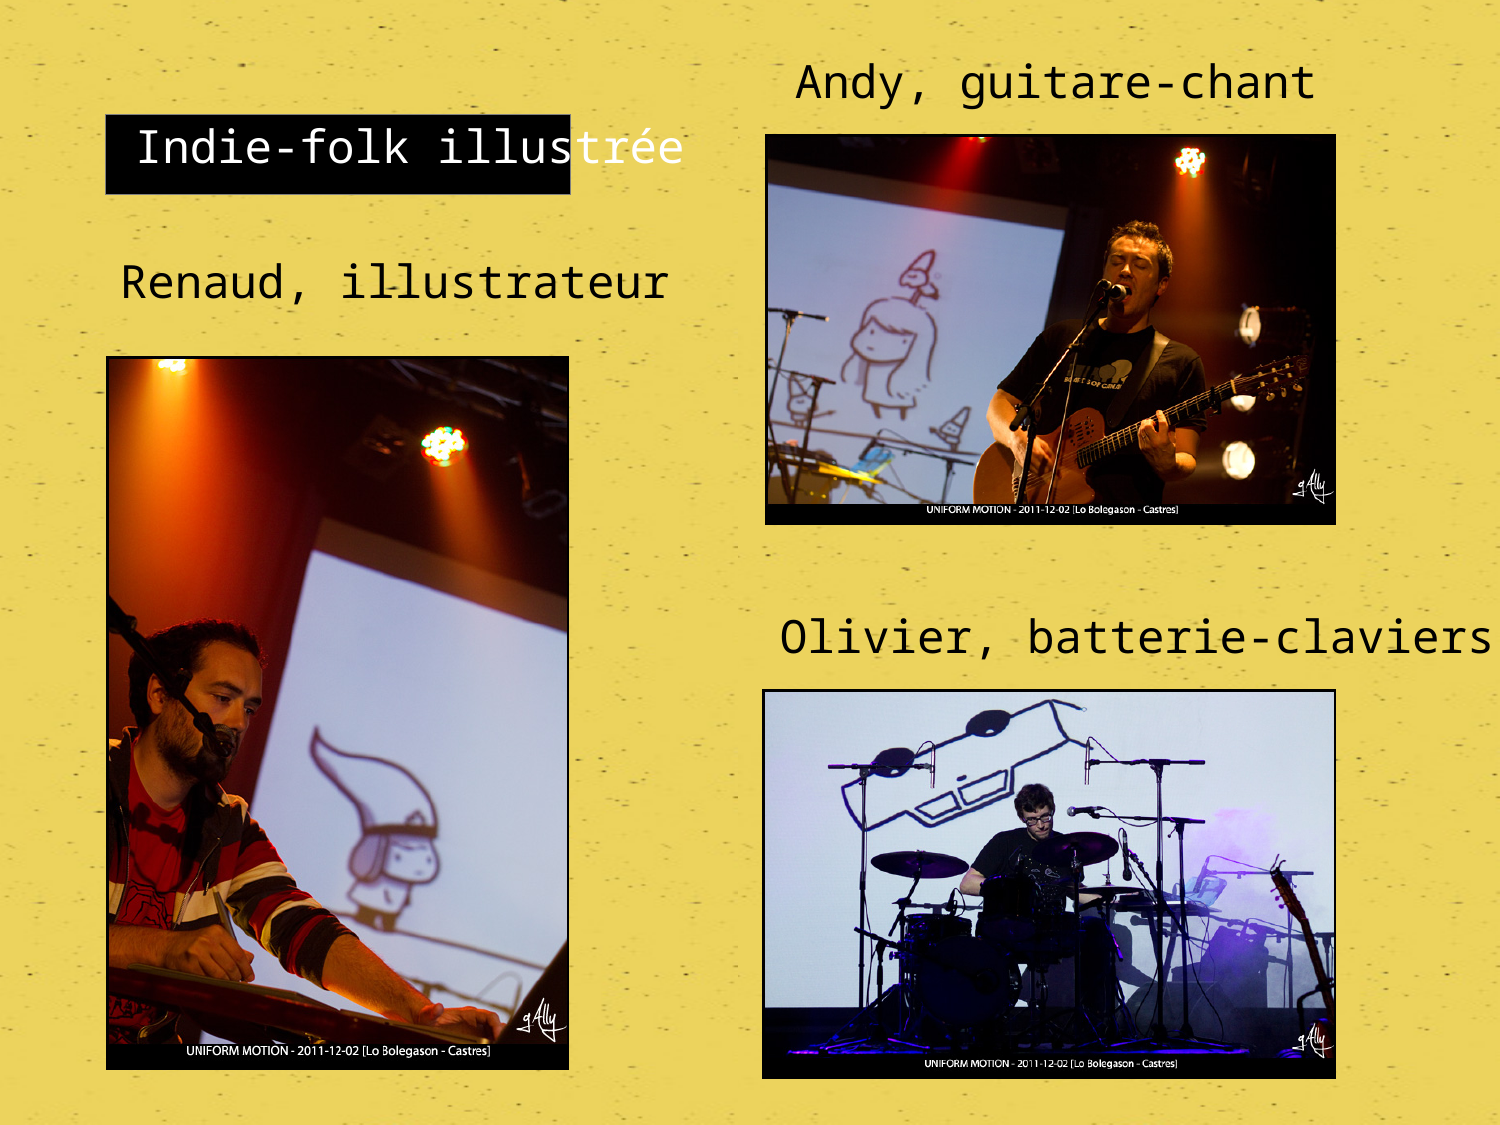

Andy, guitare-chant
Indie-folk illustrée
Renaud, illustrateur
Olivier, batterie-claviers